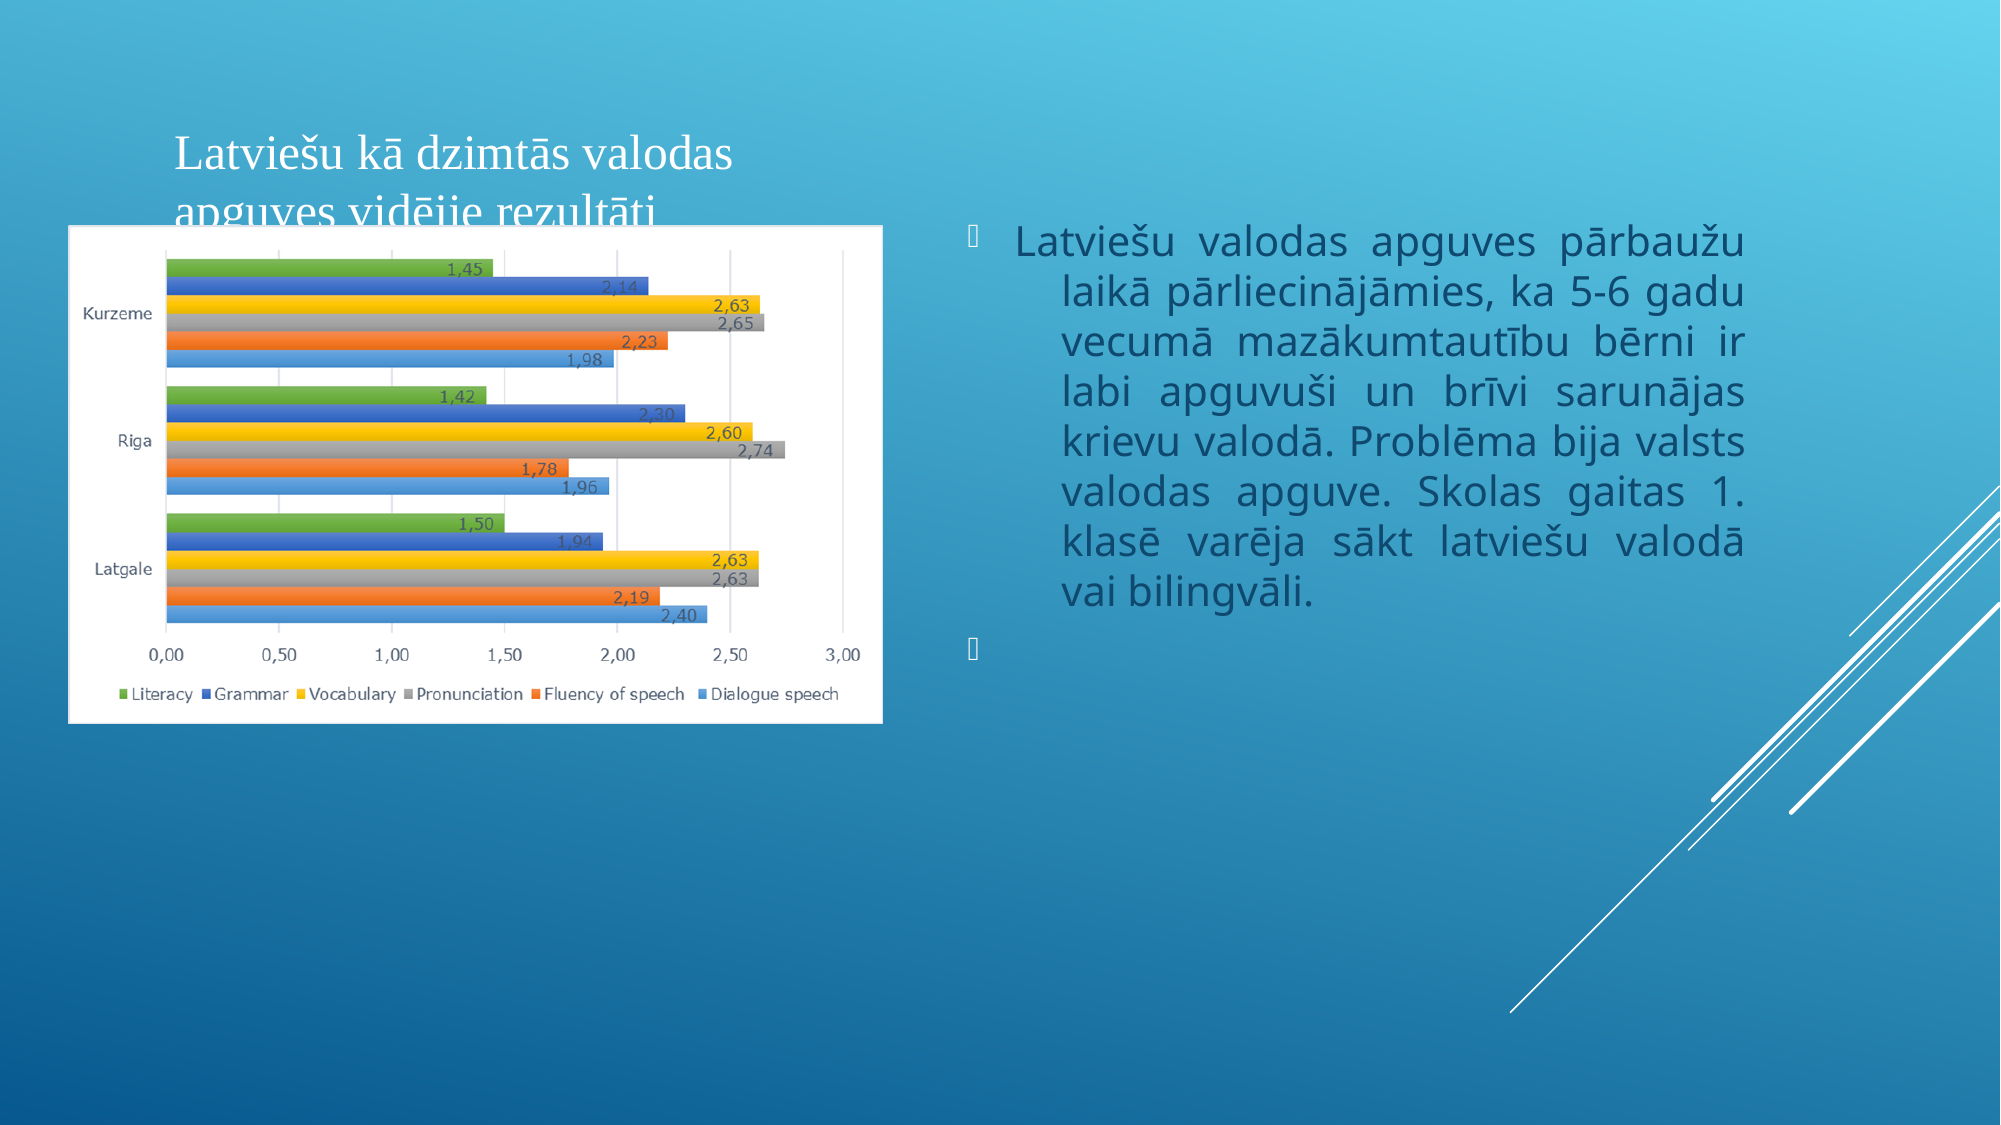

# Latviešu kā dzimtās valodas apguves vidējie rezultāti pirmsskolas vecumā 2020.
Latviešu valodas apguves pārbaužu laikā pārliecinājāmies, ka 5-6 gadu vecumā mazākumtautību bērni ir labi apguvuši un brīvi sarunājas krievu valodā. Problēma bija valsts valodas apguve. Skolas gaitas 1. klasē varēja sākt latviešu valodā vai bilingvāli.